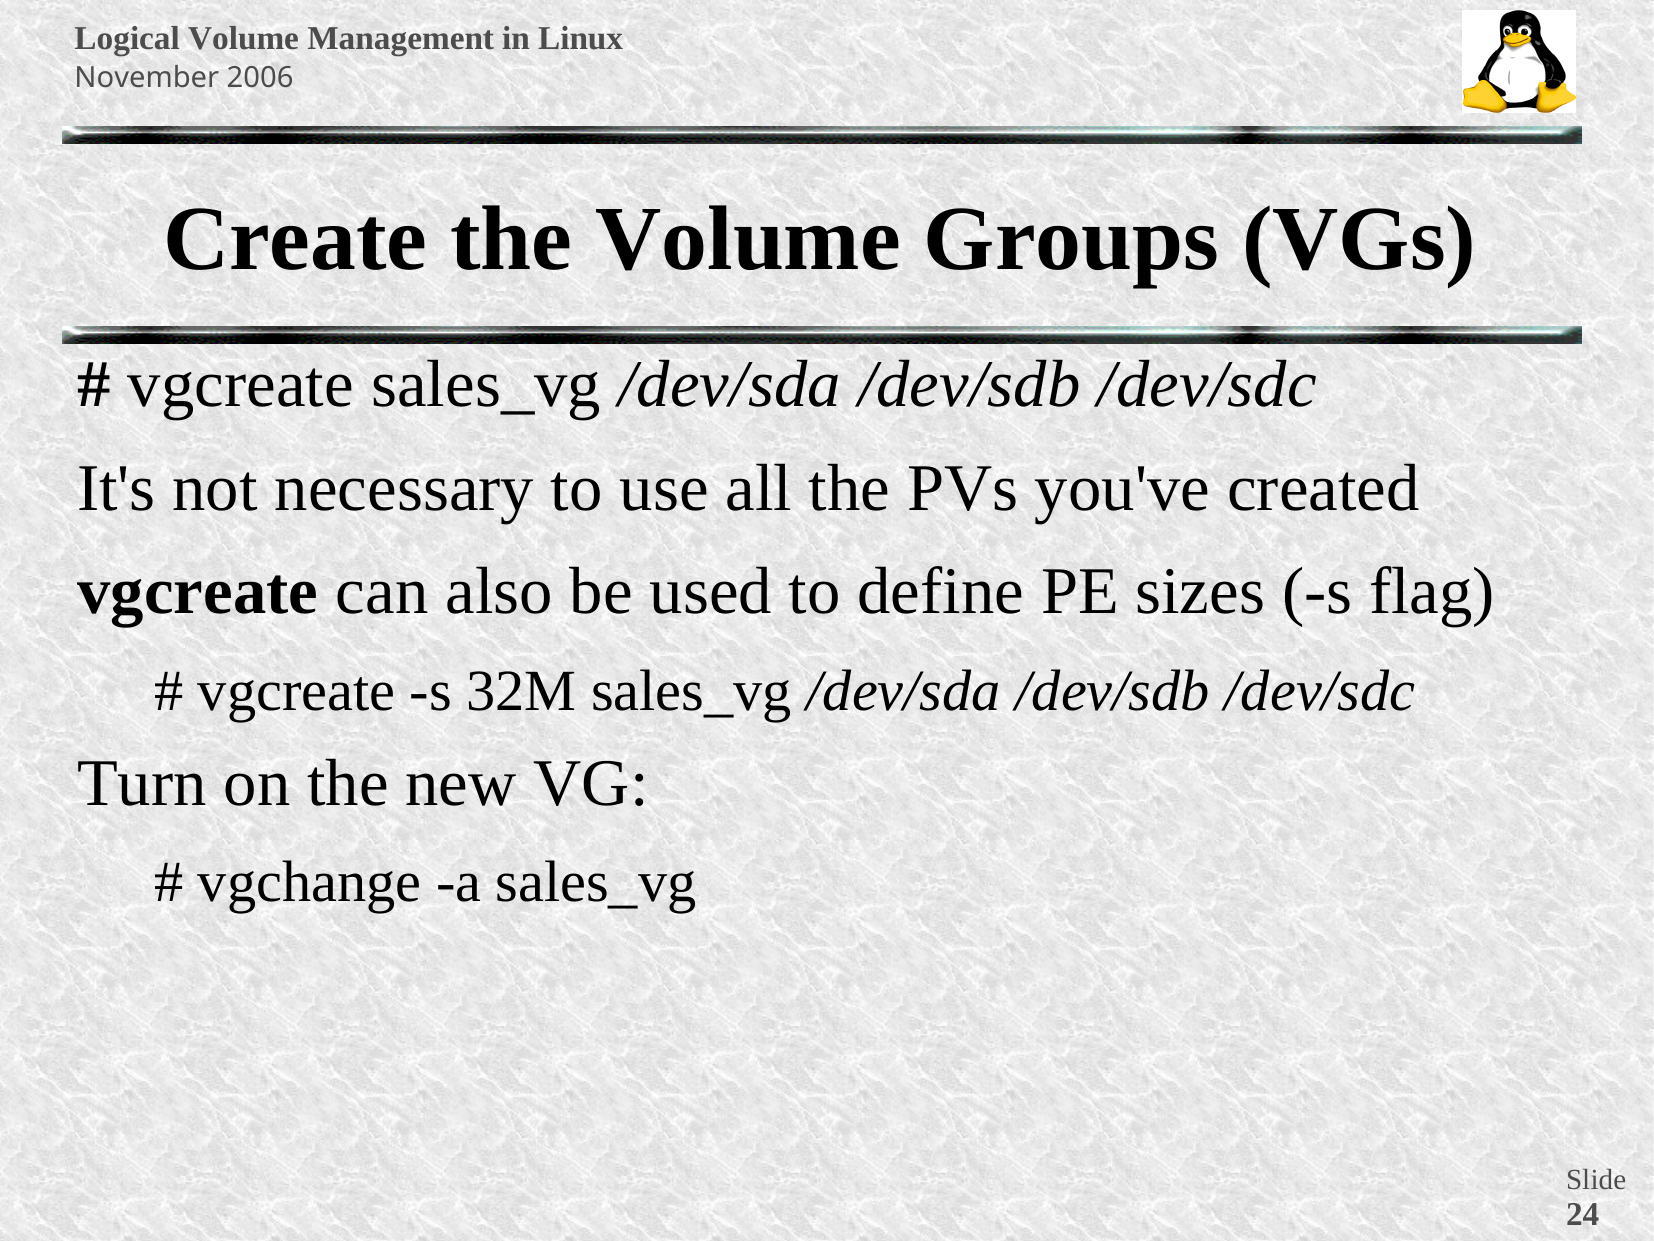

# Create the Volume Groups (VGs)
# vgcreate sales_vg /dev/sda /dev/sdb /dev/sdc
It's not necessary to use all the PVs you've created
vgcreate can also be used to define PE sizes (-s flag)
# vgcreate -s 32M sales_vg /dev/sda /dev/sdb /dev/sdc
Turn on the new VG:
# vgchange -a sales_vg